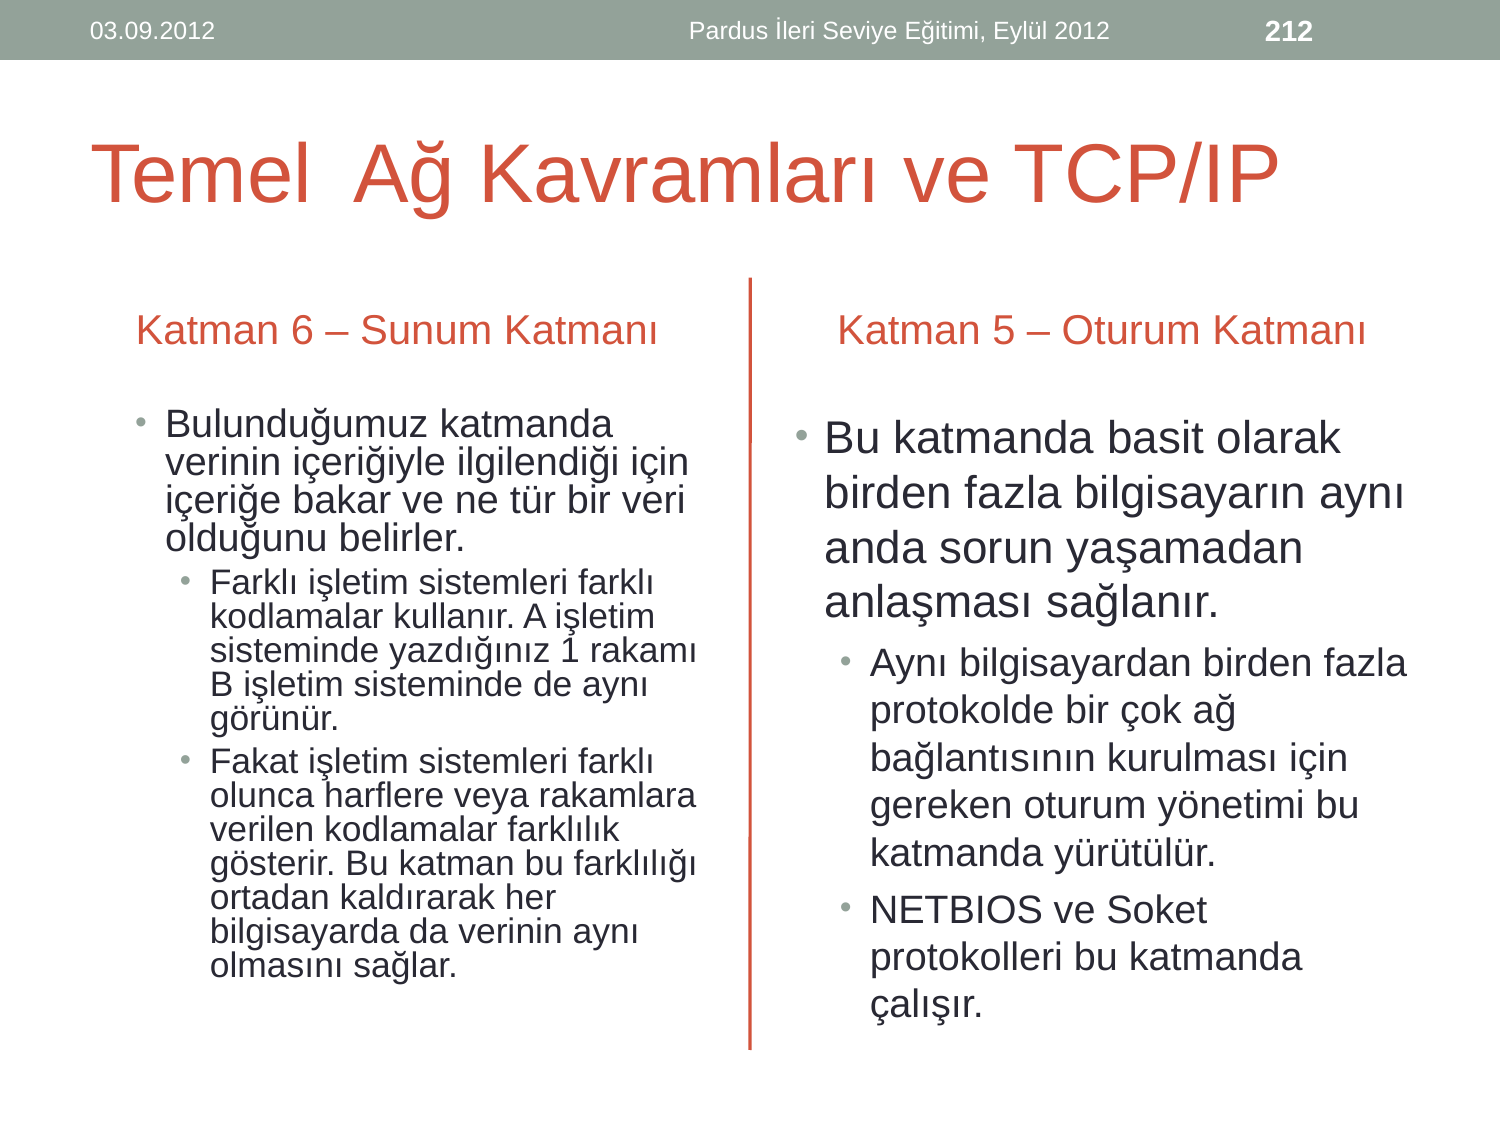

03.09.2012
Pardus İleri Seviye Eğitimi, Eylül 2012
# Temel Ağ Kavramları ve TCP/IP
Katman 6 – Sunum Katmanı
Katman 5 – Oturum Katmanı
Bulunduğumuz katmanda verinin içeriğiyle ilgilendiği için içeriğe bakar ve ne tür bir veri olduğunu belirler.
Farklı işletim sistemleri farklı kodlamalar kullanır. A işletim sisteminde yazdığınız 1 rakamı B işletim sisteminde de aynı görünür.
Fakat işletim sistemleri farklı olunca harflere veya rakamlara verilen kodlamalar farklılık gösterir. Bu katman bu farklılığı ortadan kaldırarak her bilgisayarda da verinin aynı olmasını sağlar.
Bu katmanda basit olarak birden fazla bilgisayarın aynı anda sorun yaşamadan anlaşması sağlanır.
Aynı bilgisayardan birden fazla protokolde bir çok ağ bağlantısının kurulması için gereken oturum yönetimi bu katmanda yürütülür.
NETBIOS ve Soket protokolleri bu katmanda çalışır.